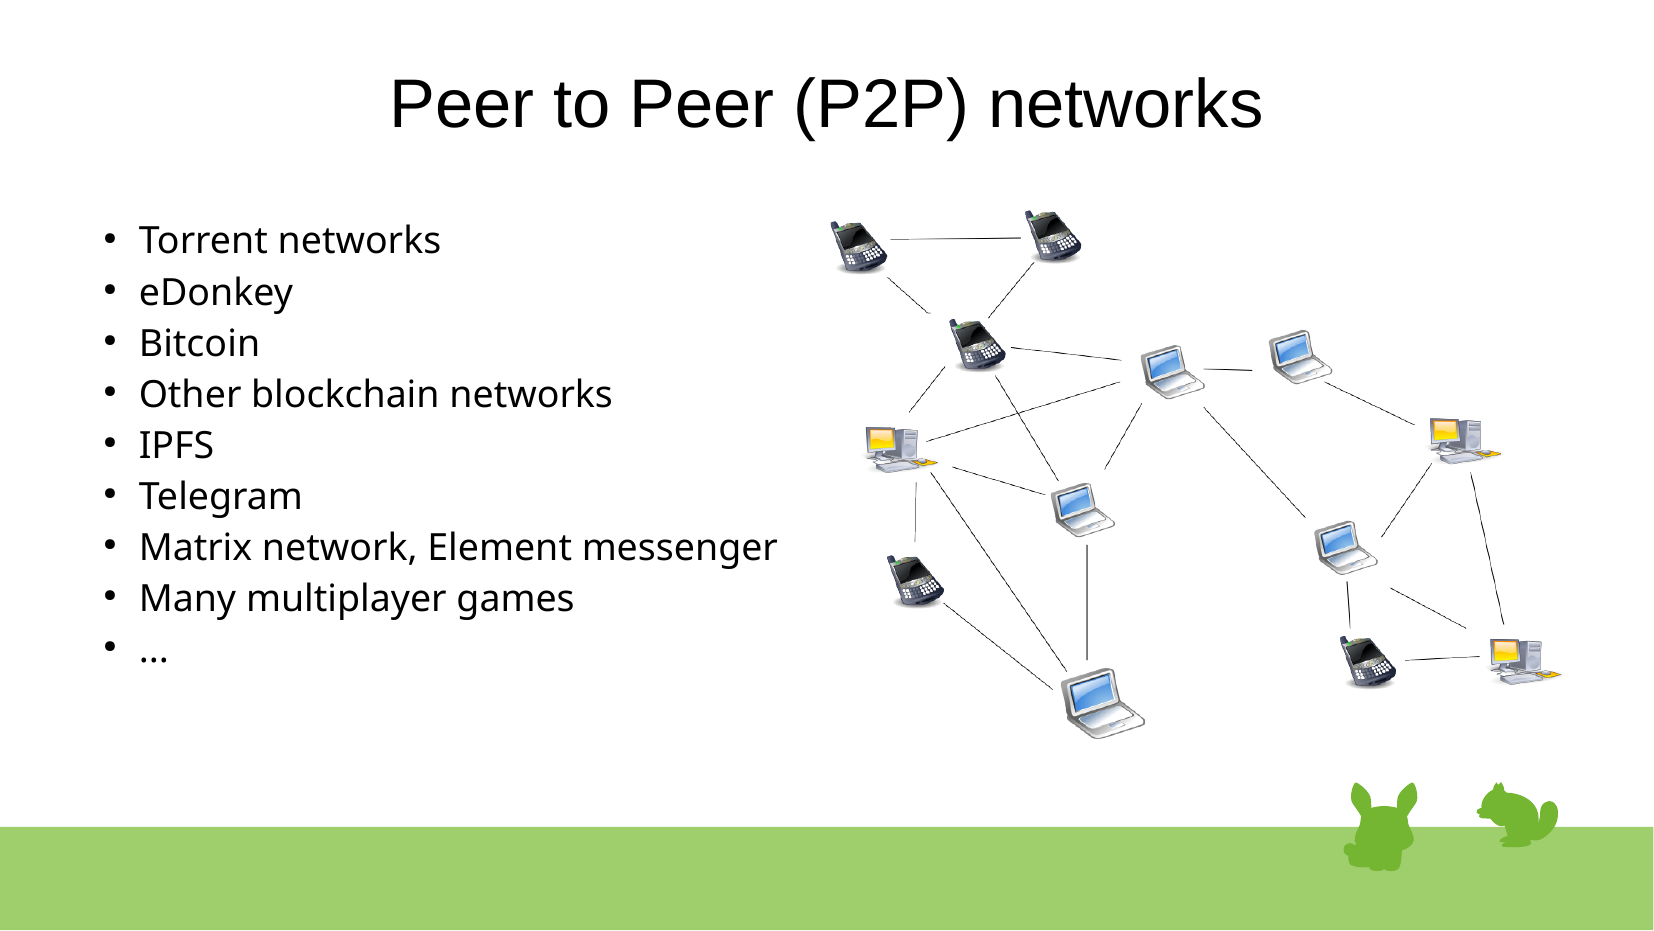

# Peer to Peer (P2P) networks
Torrent networks
eDonkey
Bitcoin
Other blockchain networks
IPFS
Telegram
Matrix network, Element messenger
Many multiplayer games
...